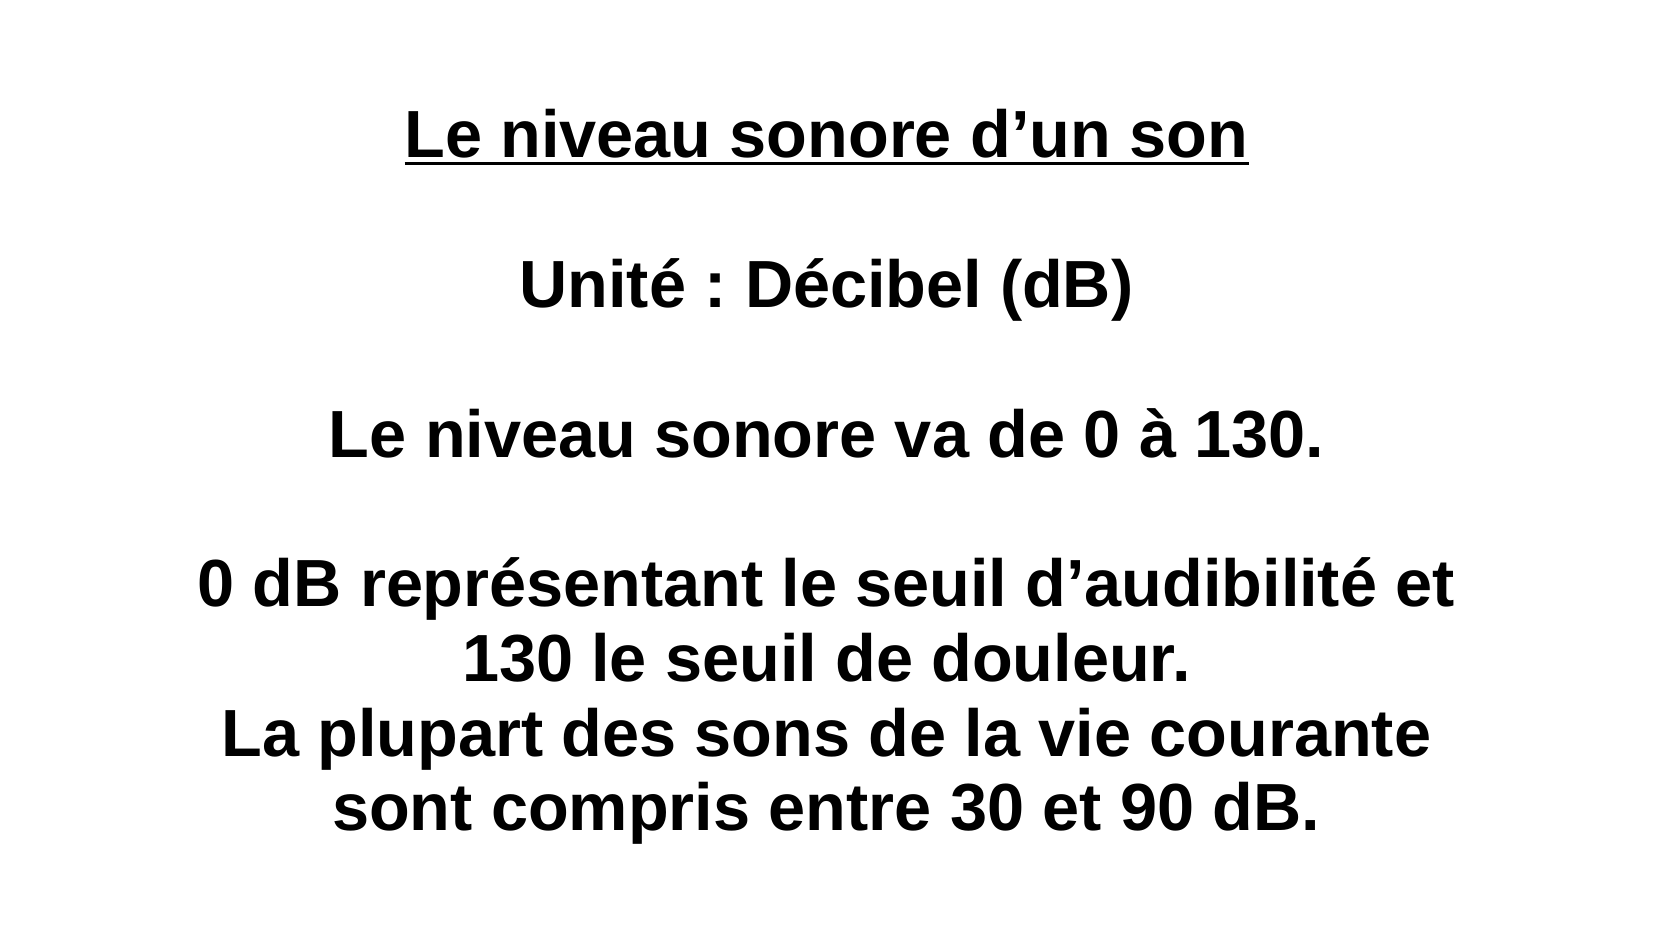

# Le niveau sonore d’un son
Unité : Décibel (dB)
Le niveau sonore va de 0 à 130.
0 dB représentant le seuil d’audibilité et
130 le seuil de douleur.
La plupart des sons de la vie courante
sont compris entre 30 et 90 dB.